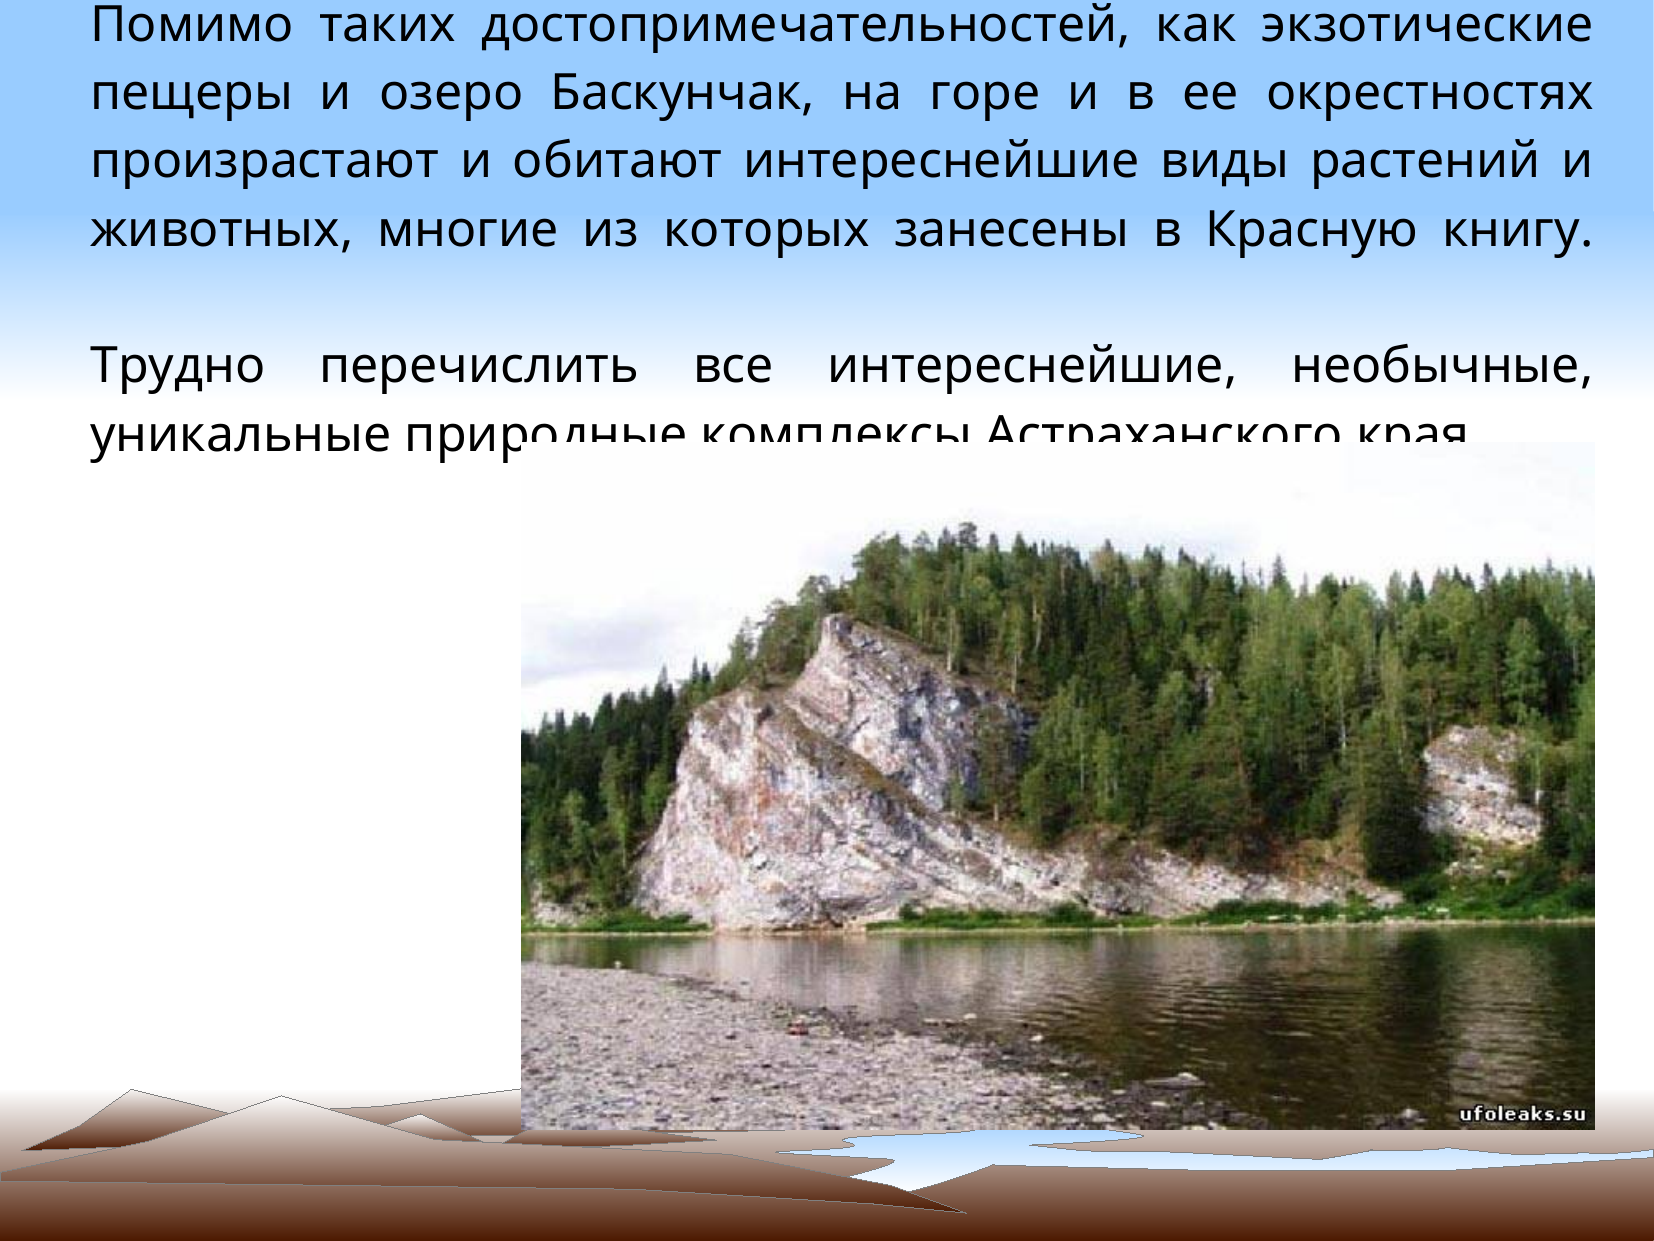

# Помимо таких достопримечательностей, как экзотические пещеры и озеро Баскунчак, на горе и в ее окрестностях произрастают и обитают интереснейшие виды растений и животных, многие из которых занесены в Красную книгу. Трудно перечислить все интереснейшие, необычные, уникальные природные комплексы Астраханского края.